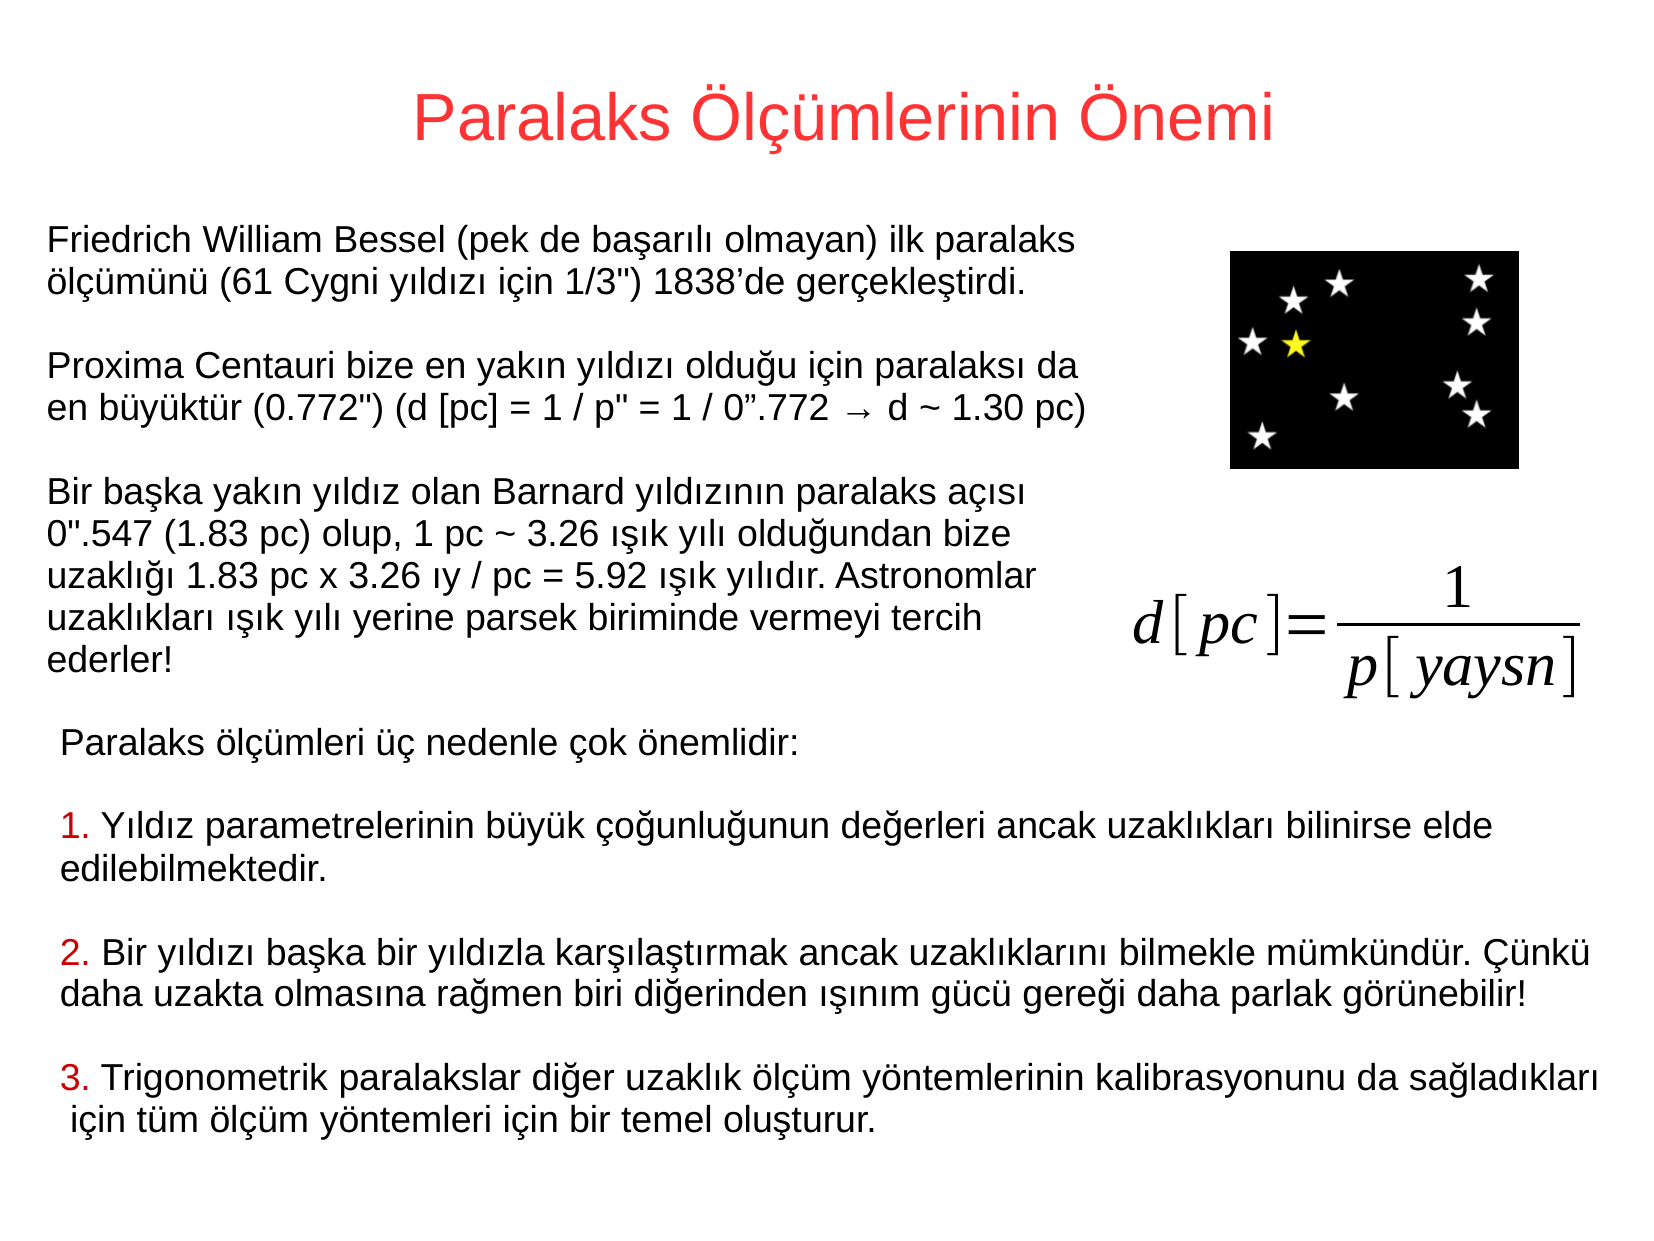

# Paralaks Ölçümlerinin Önemi
Friedrich William Bessel (pek de başarılı olmayan) ilk paralaks ölçümünü (61 Cygni yıldızı için 1/3") 1838’de gerçekleştirdi.
Proxima Centauri bize en yakın yıldızı olduğu için paralaksı da en büyüktür (0.772") (d [pc] = 1 / p" = 1 / 0”.772 → d ~ 1.30 pc)
Bir başka yakın yıldız olan Barnard yıldızının paralaks açısı 0".547 (1.83 pc) olup, 1 pc ~ 3.26 ışık yılı olduğundan bize uzaklığı 1.83 pc x 3.26 ıy / pc = 5.92 ışık yılıdır. Astronomlar uzaklıkları ışık yılı yerine parsek biriminde vermeyi tercih ederler!
Paralaks ölçümleri üç nedenle çok önemlidir:
1. Yıldız parametrelerinin büyük çoğunluğunun değerleri ancak uzaklıkları bilinirse elde edilebilmektedir.
2. Bir yıldızı başka bir yıldızla karşılaştırmak ancak uzaklıklarını bilmekle mümkündür. Çünkü daha uzakta olmasına rağmen biri diğerinden ışınım gücü gereği daha parlak görünebilir!
3. Trigonometrik paralakslar diğer uzaklık ölçüm yöntemlerinin kalibrasyonunu da sağladıkları için tüm ölçüm yöntemleri için bir temel oluşturur.